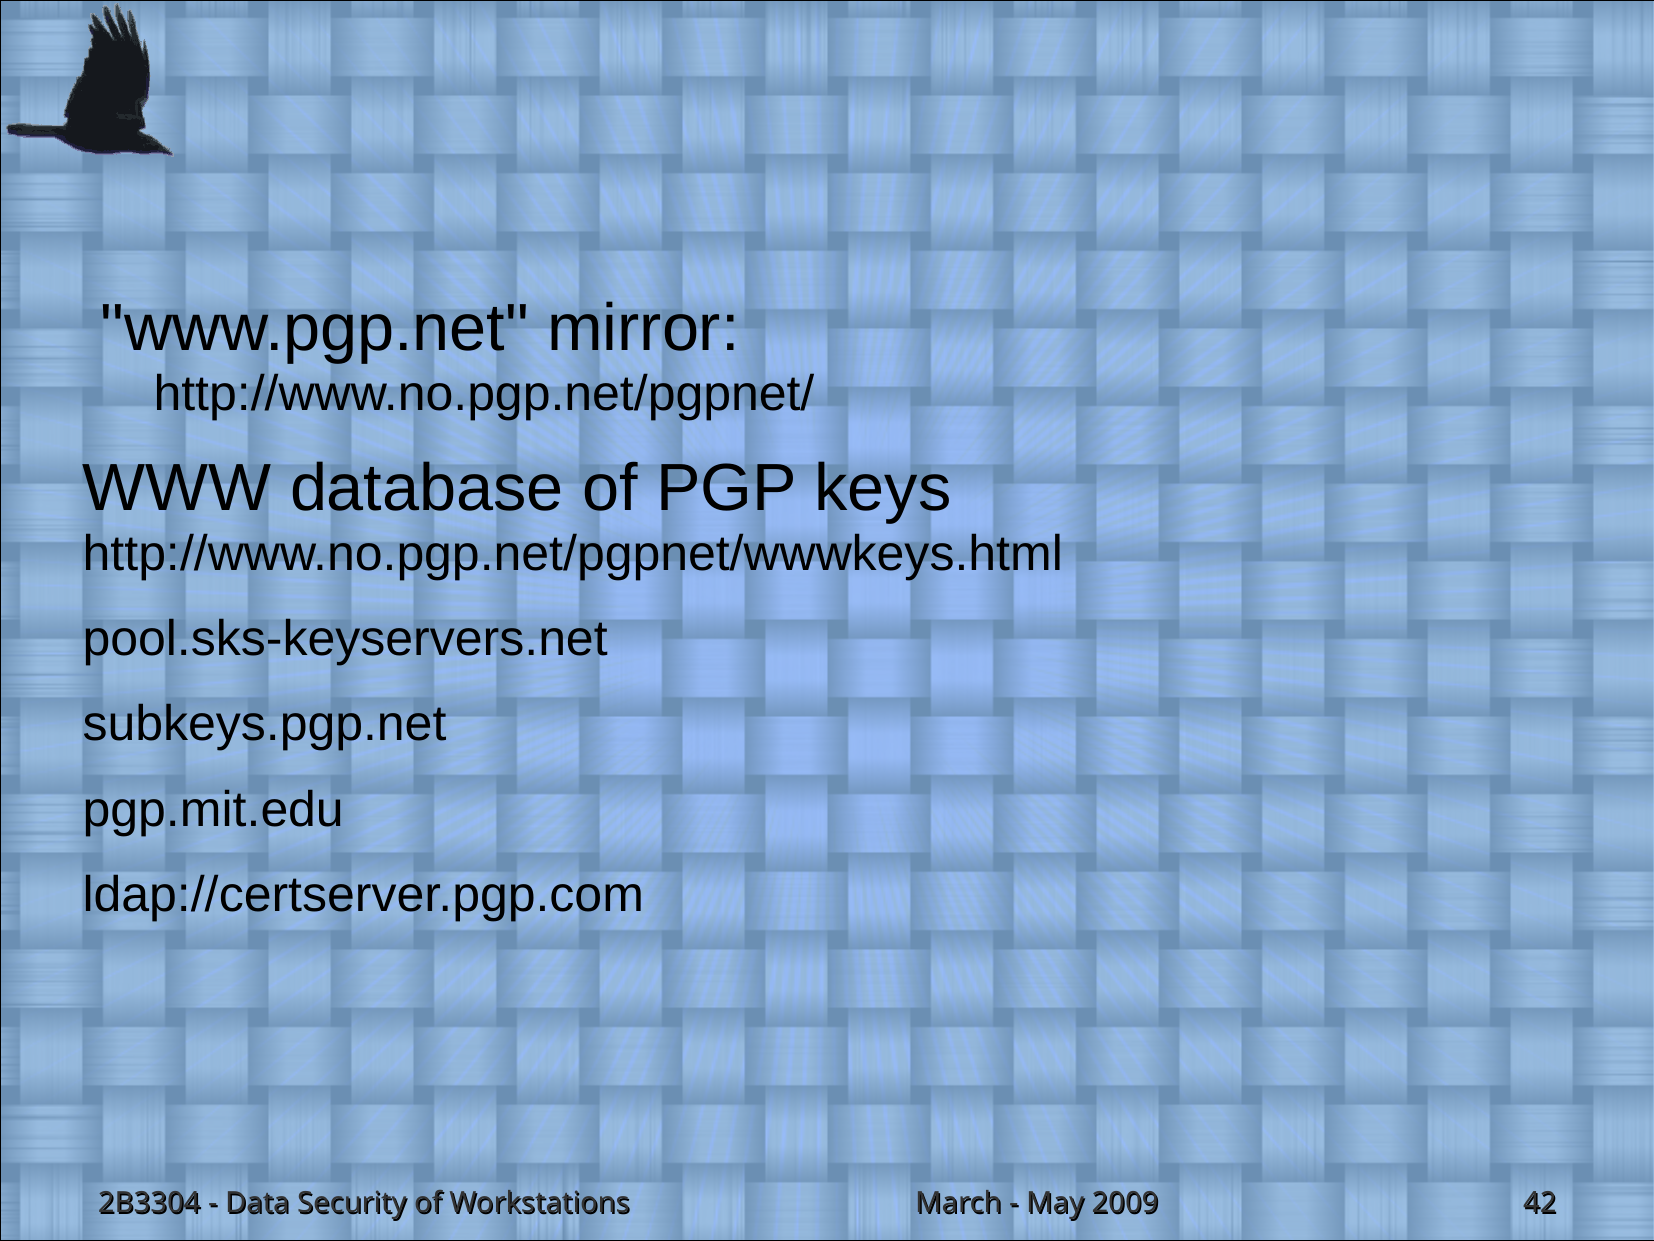

#
"www.pgp.net" mirror:
http://www.no.pgp.net/pgpnet/
WWW database of PGP keys
http://www.no.pgp.net/pgpnet/wwwkeys.html
pool.sks-keyservers.net
subkeys.pgp.net
pgp.mit.edu
ldap://certserver.pgp.com